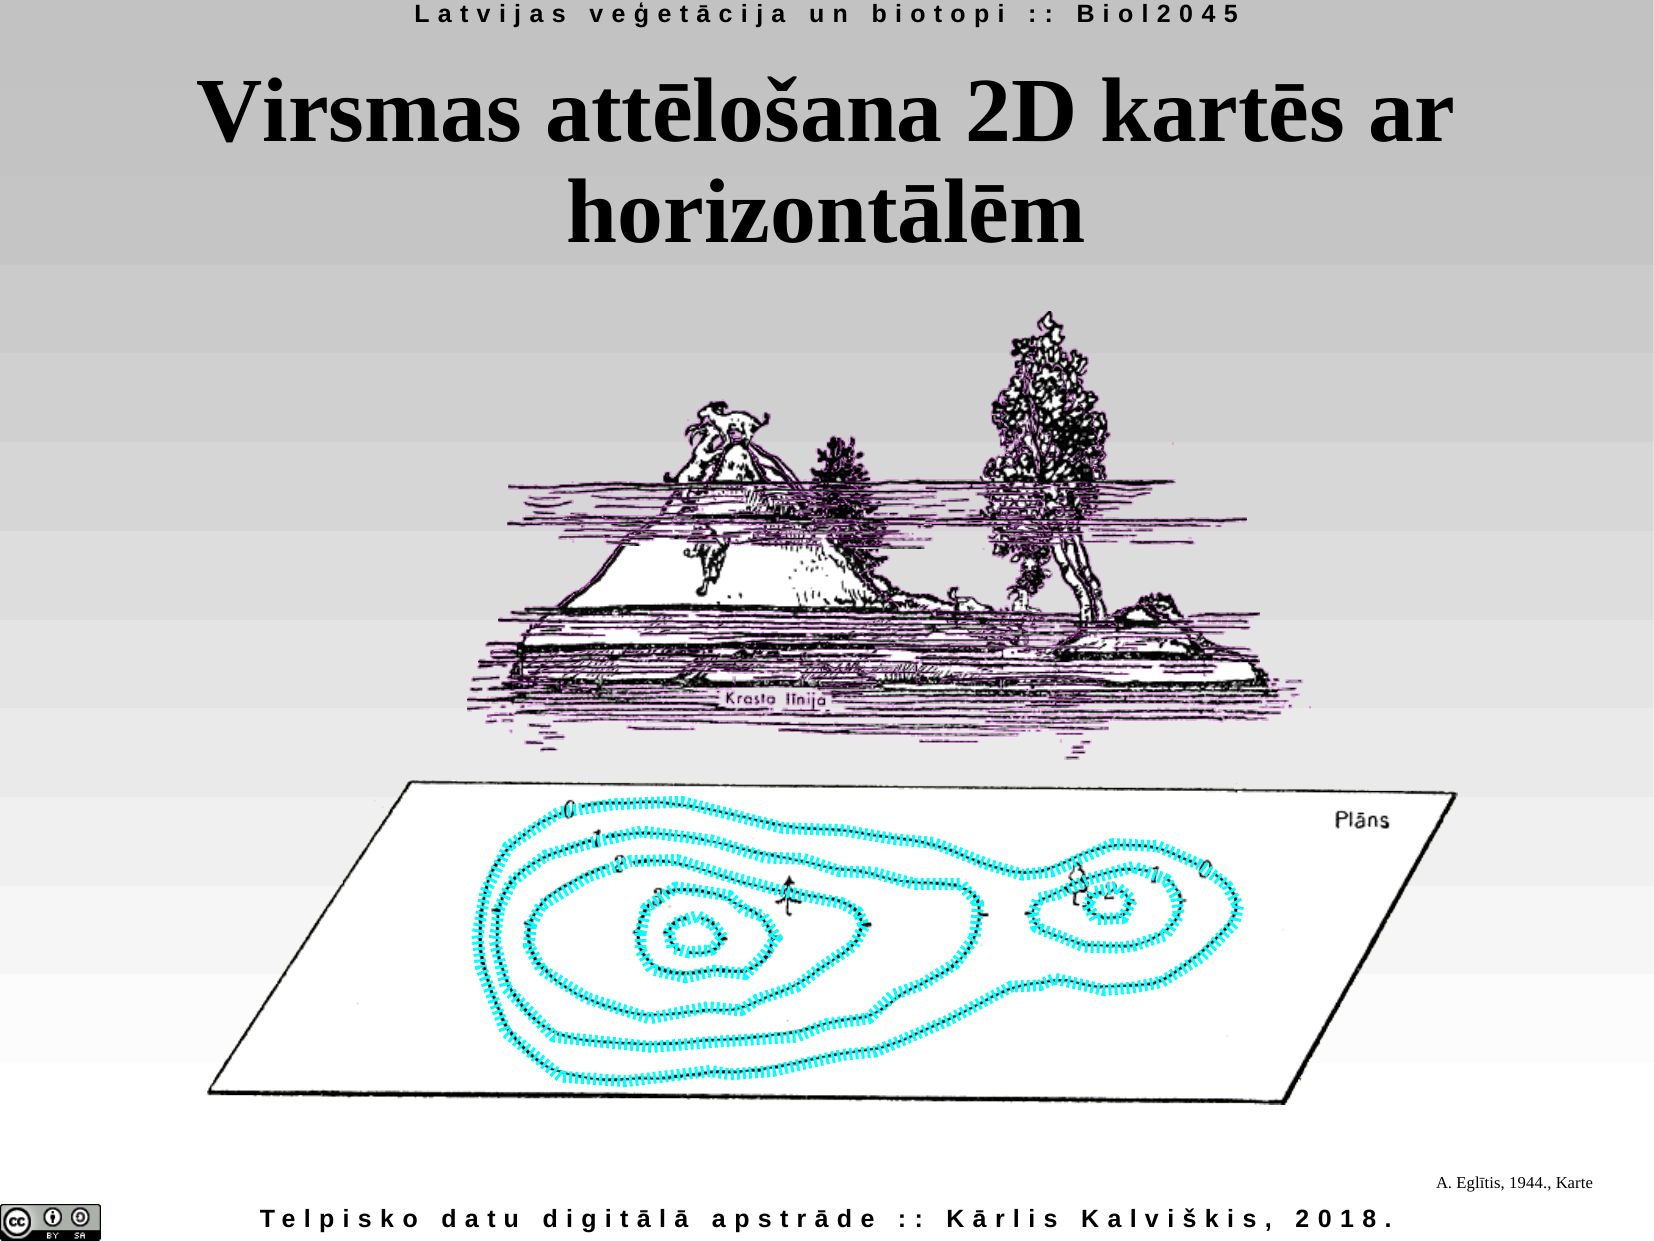

# Virsmas attēlošana 2D kartēs ar horizontālēm
A. Eglītis, 1944., Karte